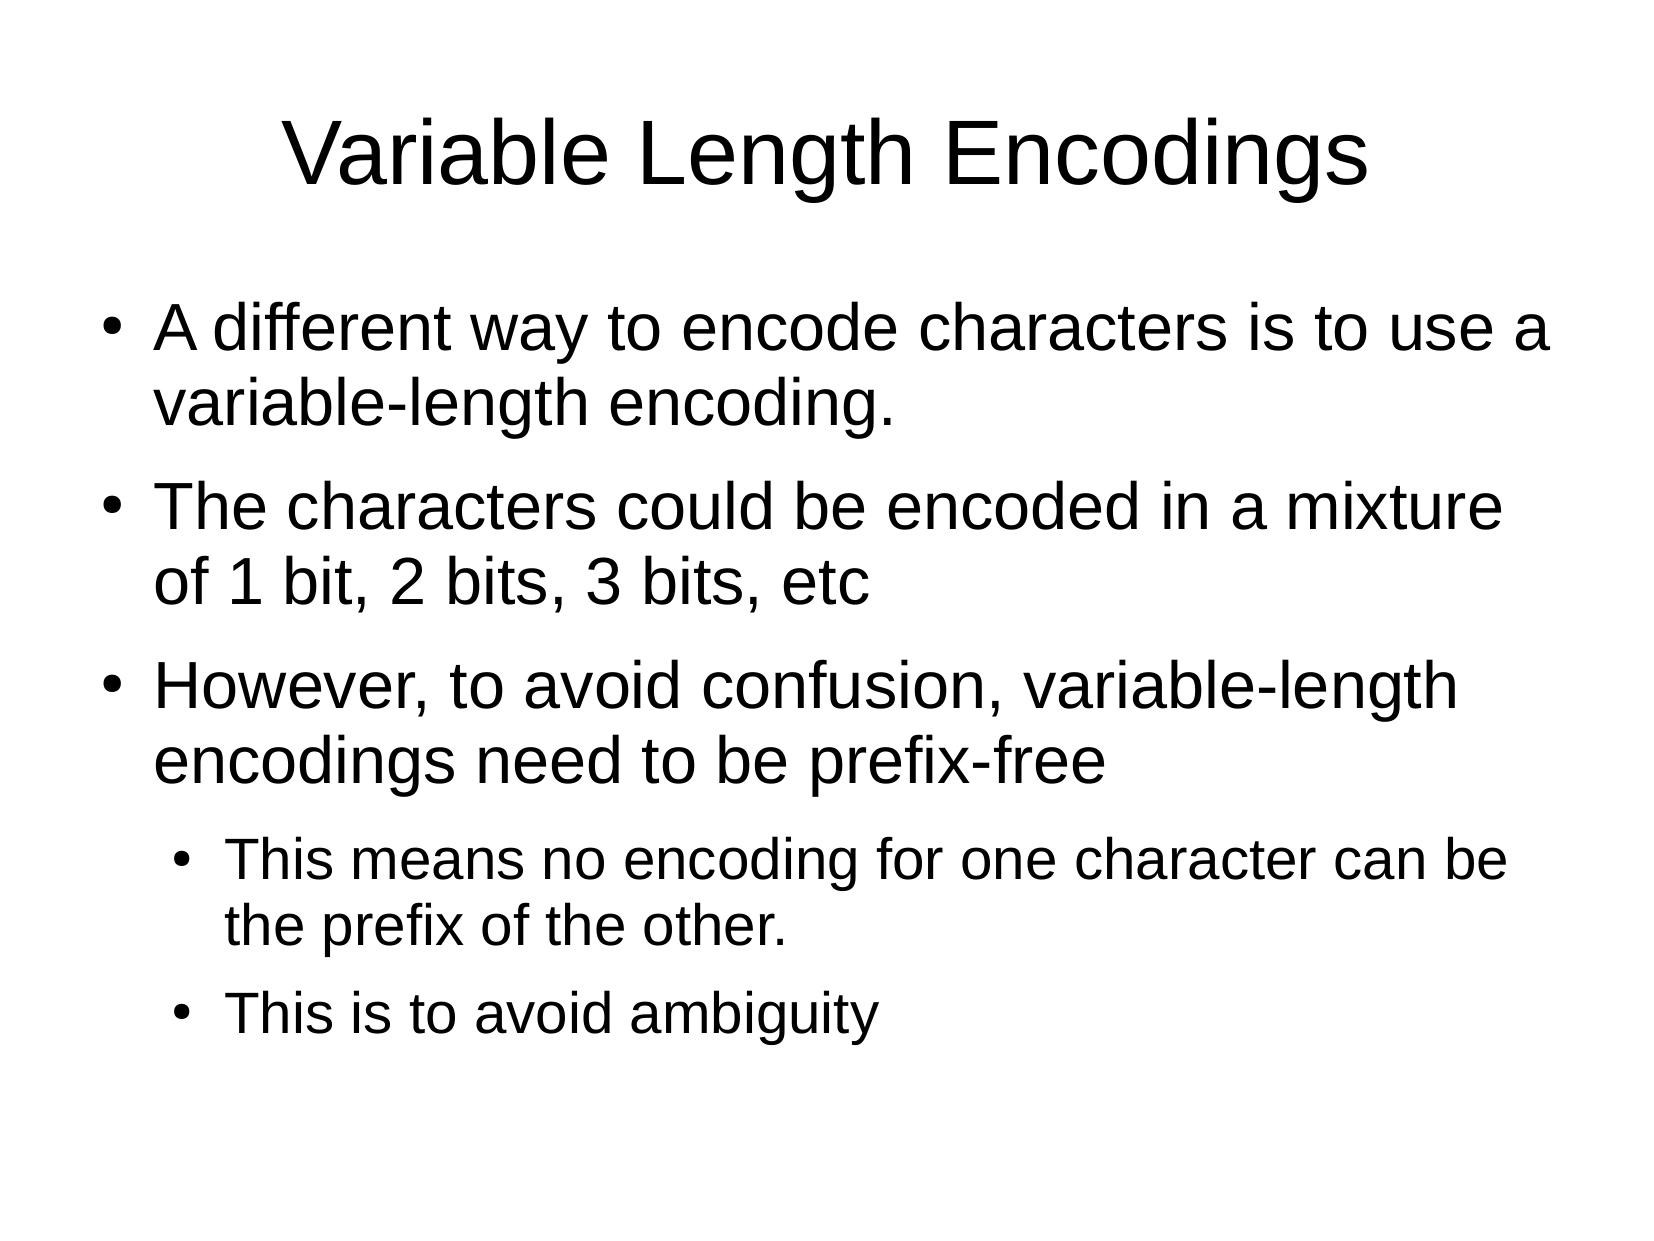

# Variable Length Encodings
A different way to encode characters is to use a variable-length encoding.
The characters could be encoded in a mixture of 1 bit, 2 bits, 3 bits, etc
However, to avoid confusion, variable-length encodings need to be prefix-free
This means no encoding for one character can be the prefix of the other.
This is to avoid ambiguity